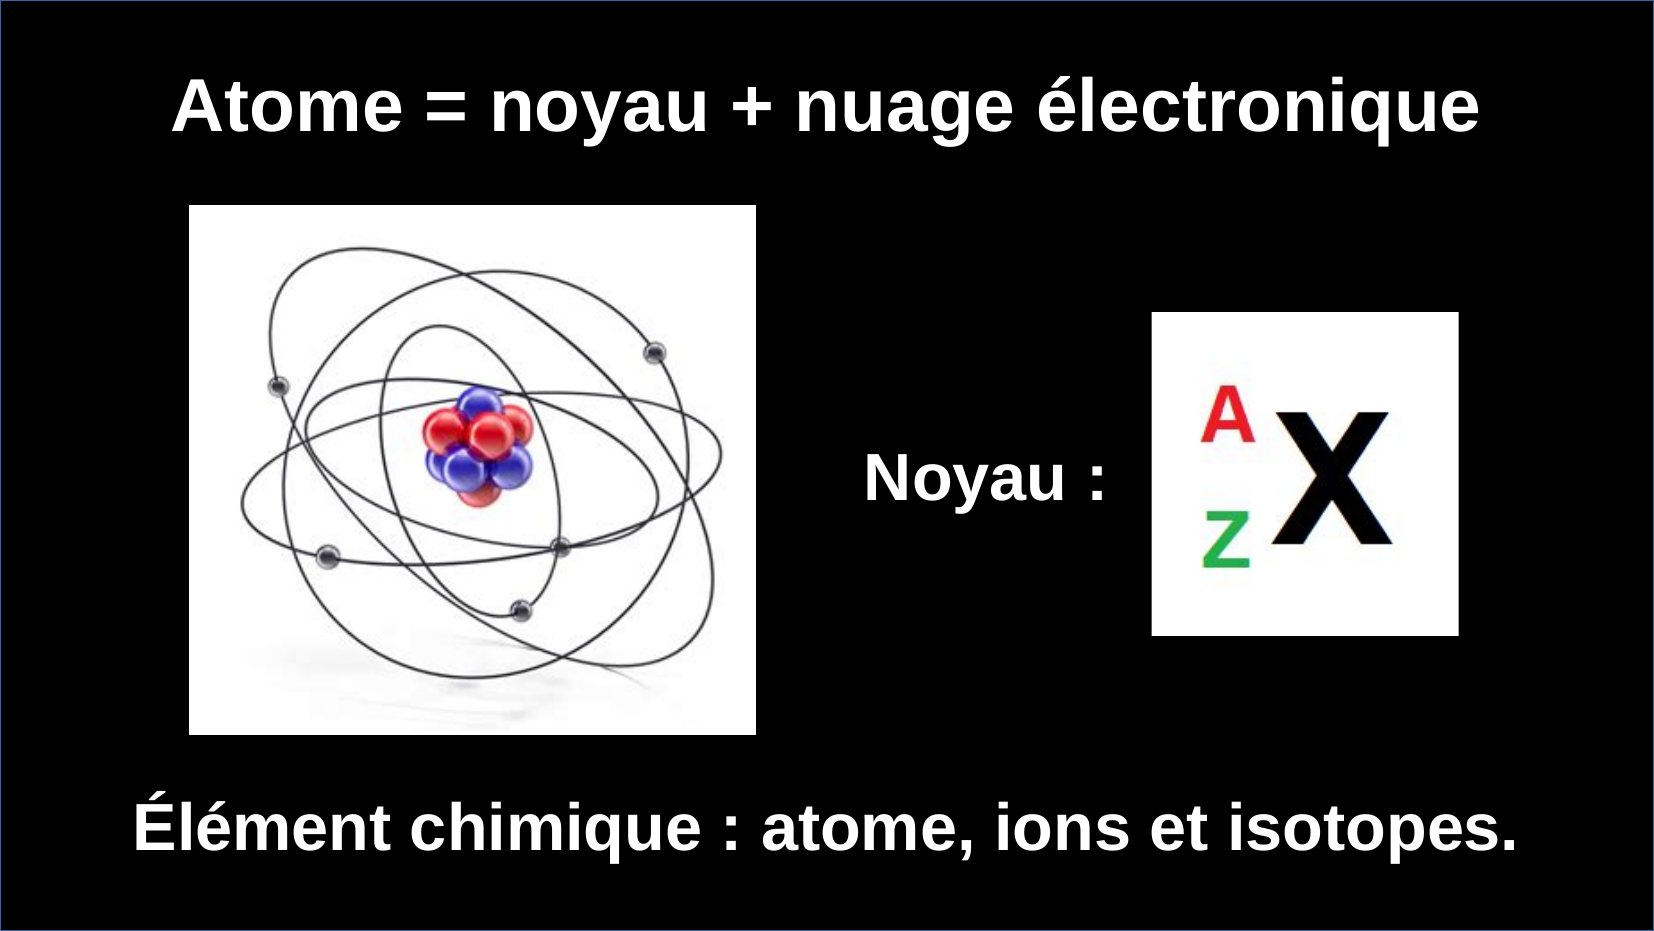

# Atome = noyau + nuage électronique
Noyau :
Élément chimique : atome, ions et isotopes.